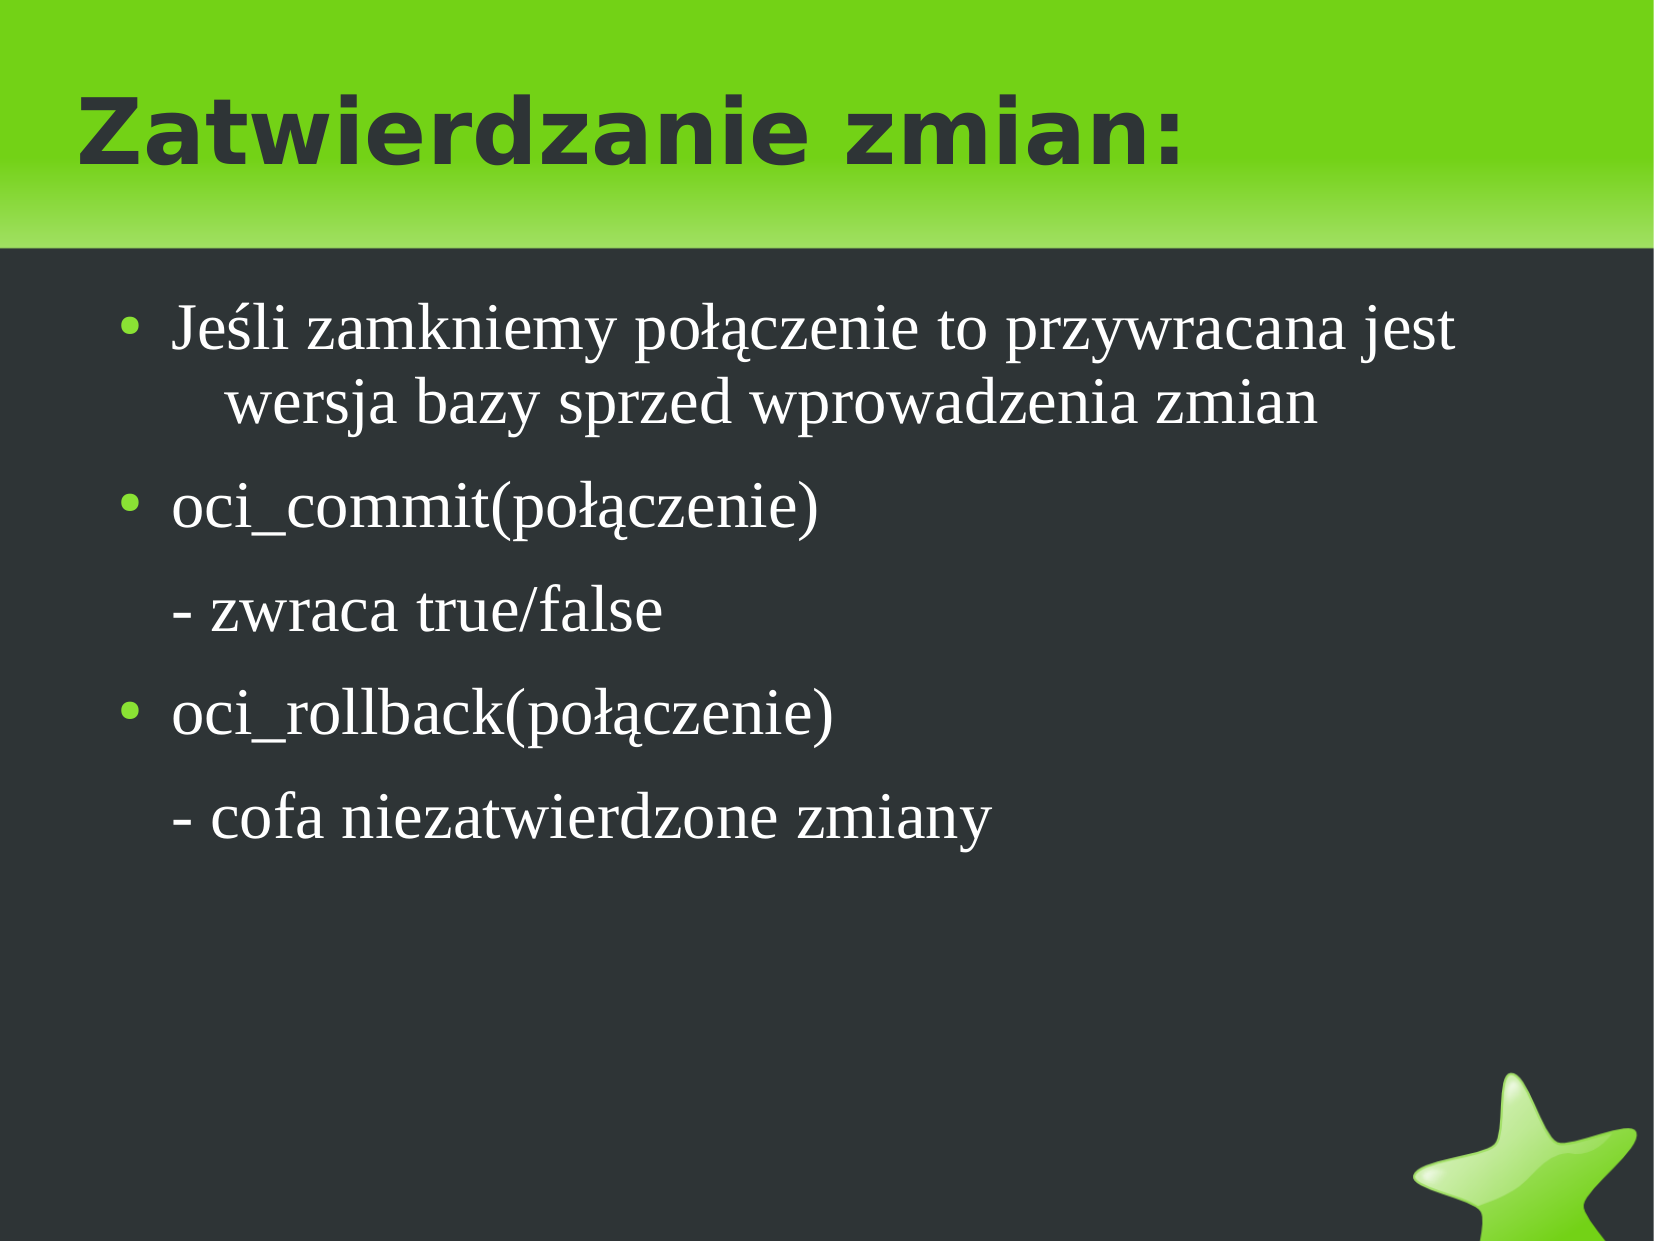

# Zatwierdzanie zmian:
Jeśli zamkniemy połączenie to przywracana jest wersja bazy sprzed wprowadzenia zmian
oci_commit(połączenie)
- zwraca true/false
oci_rollback(połączenie)
- cofa niezatwierdzone zmiany